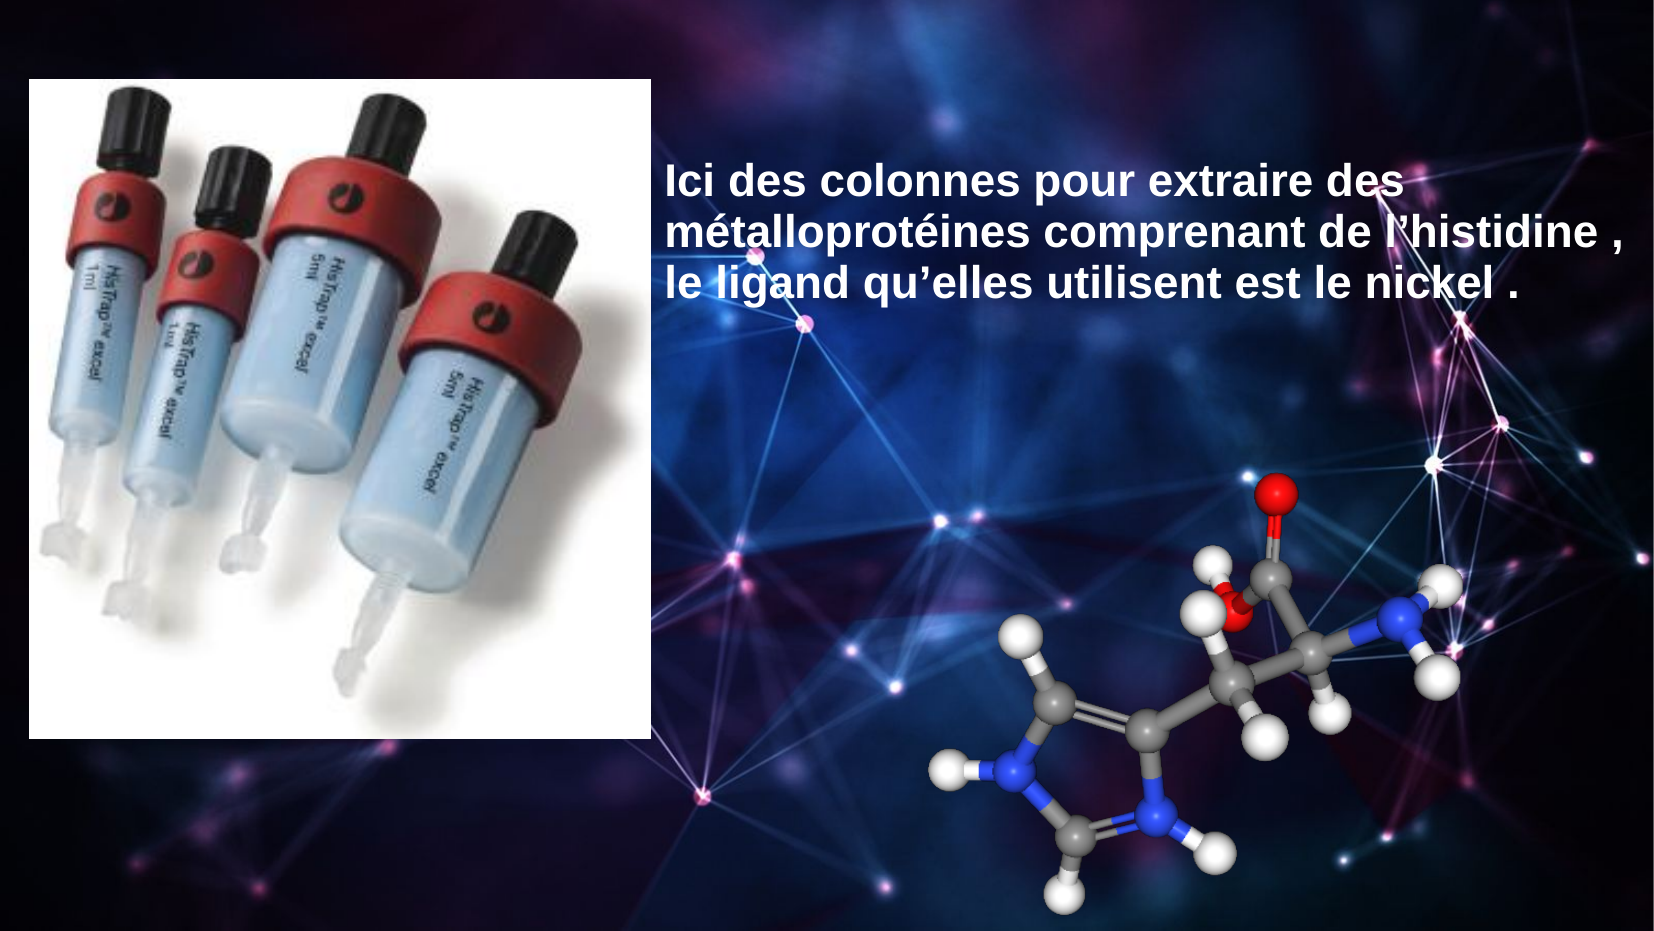

Ici des colonnes pour extraire des métalloprotéines comprenant de l’histidine , le ligand qu’elles utilisent est le nickel .